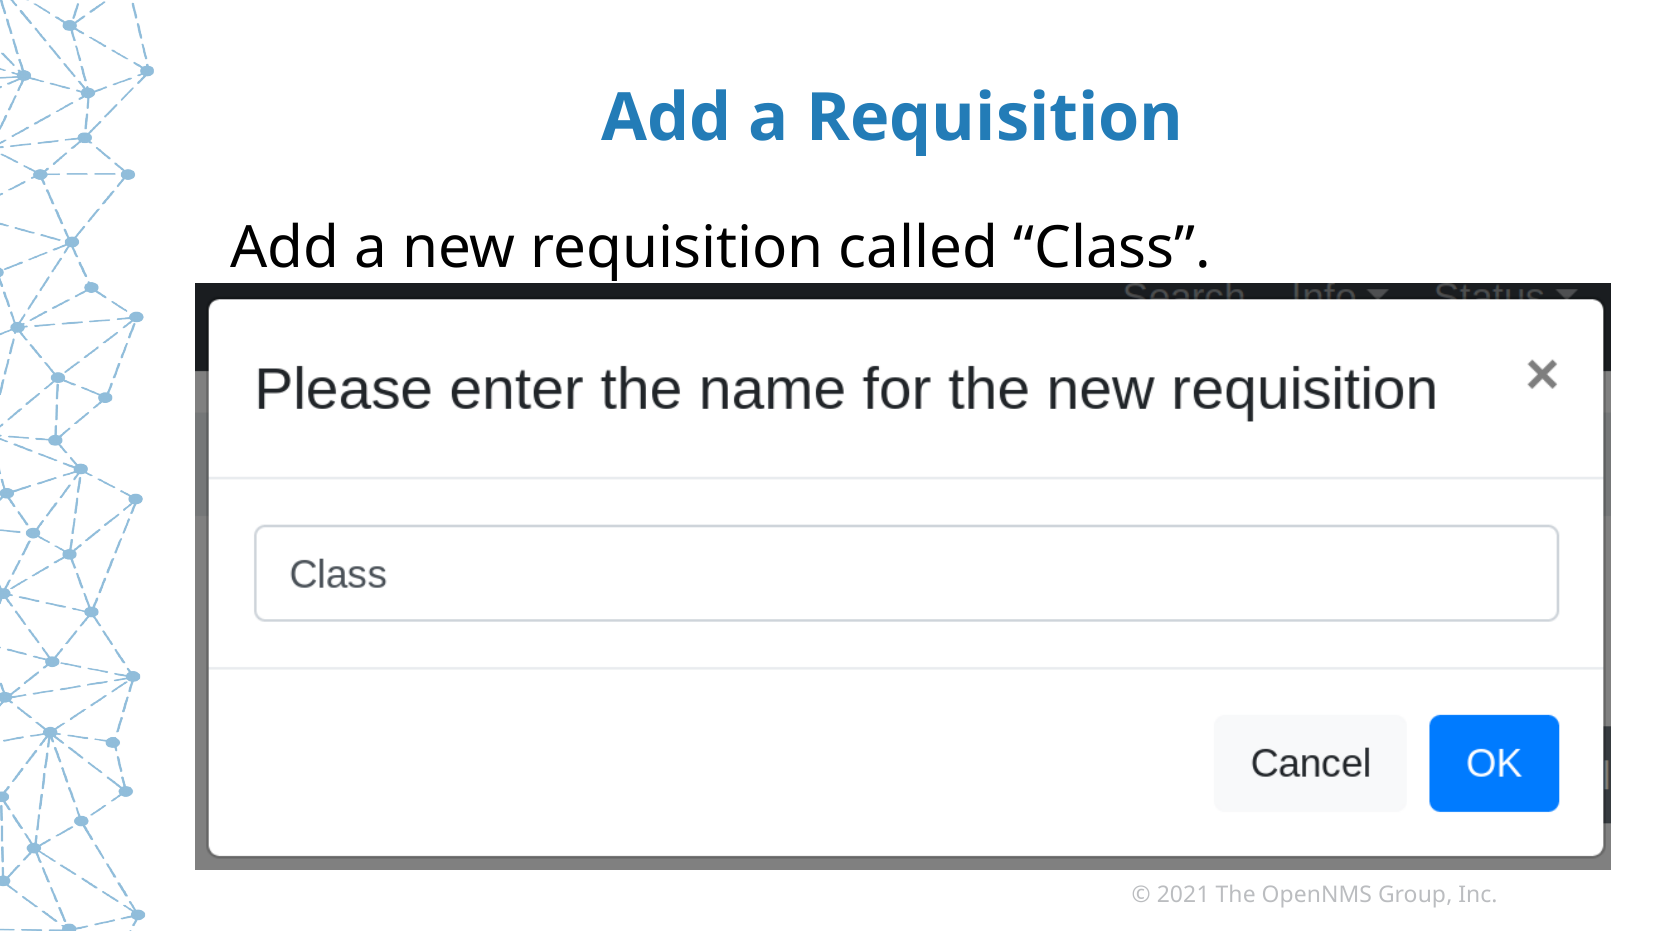

# Add a Requisition
Add a new requisition called “Class”.